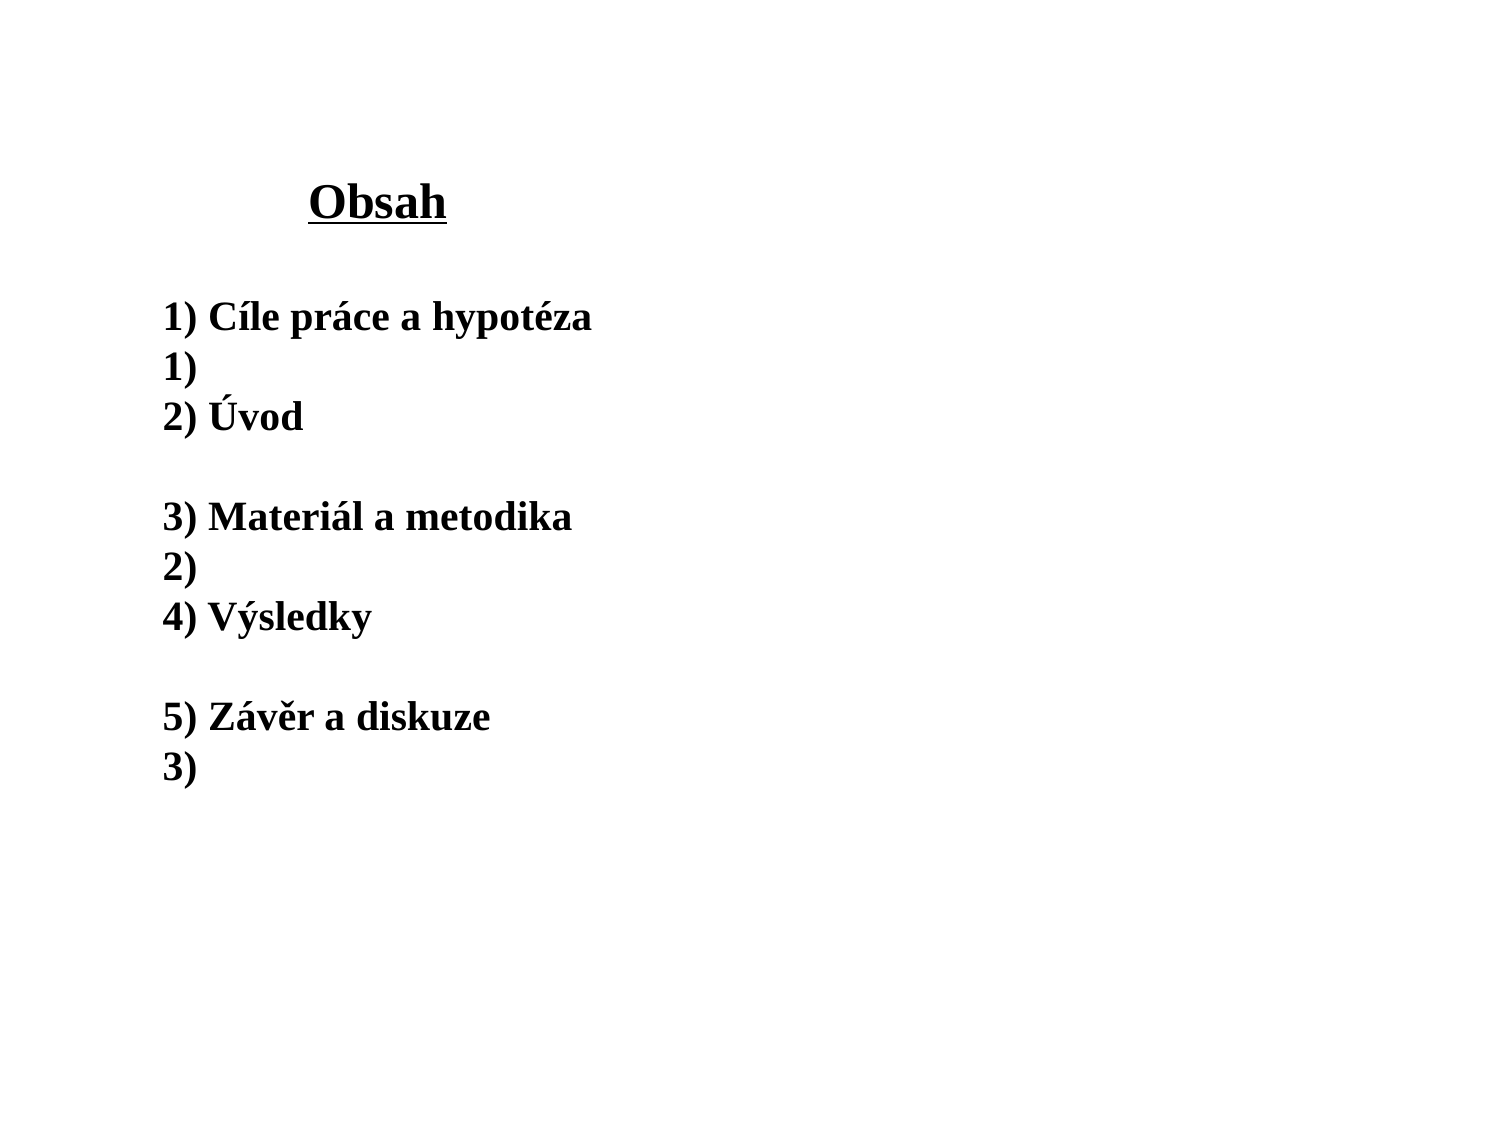

Obsah
1) Cíle práce a hypotéza
2) Úvod
3) Materiál a metodika
4) Výsledky
5) Závěr a diskuze